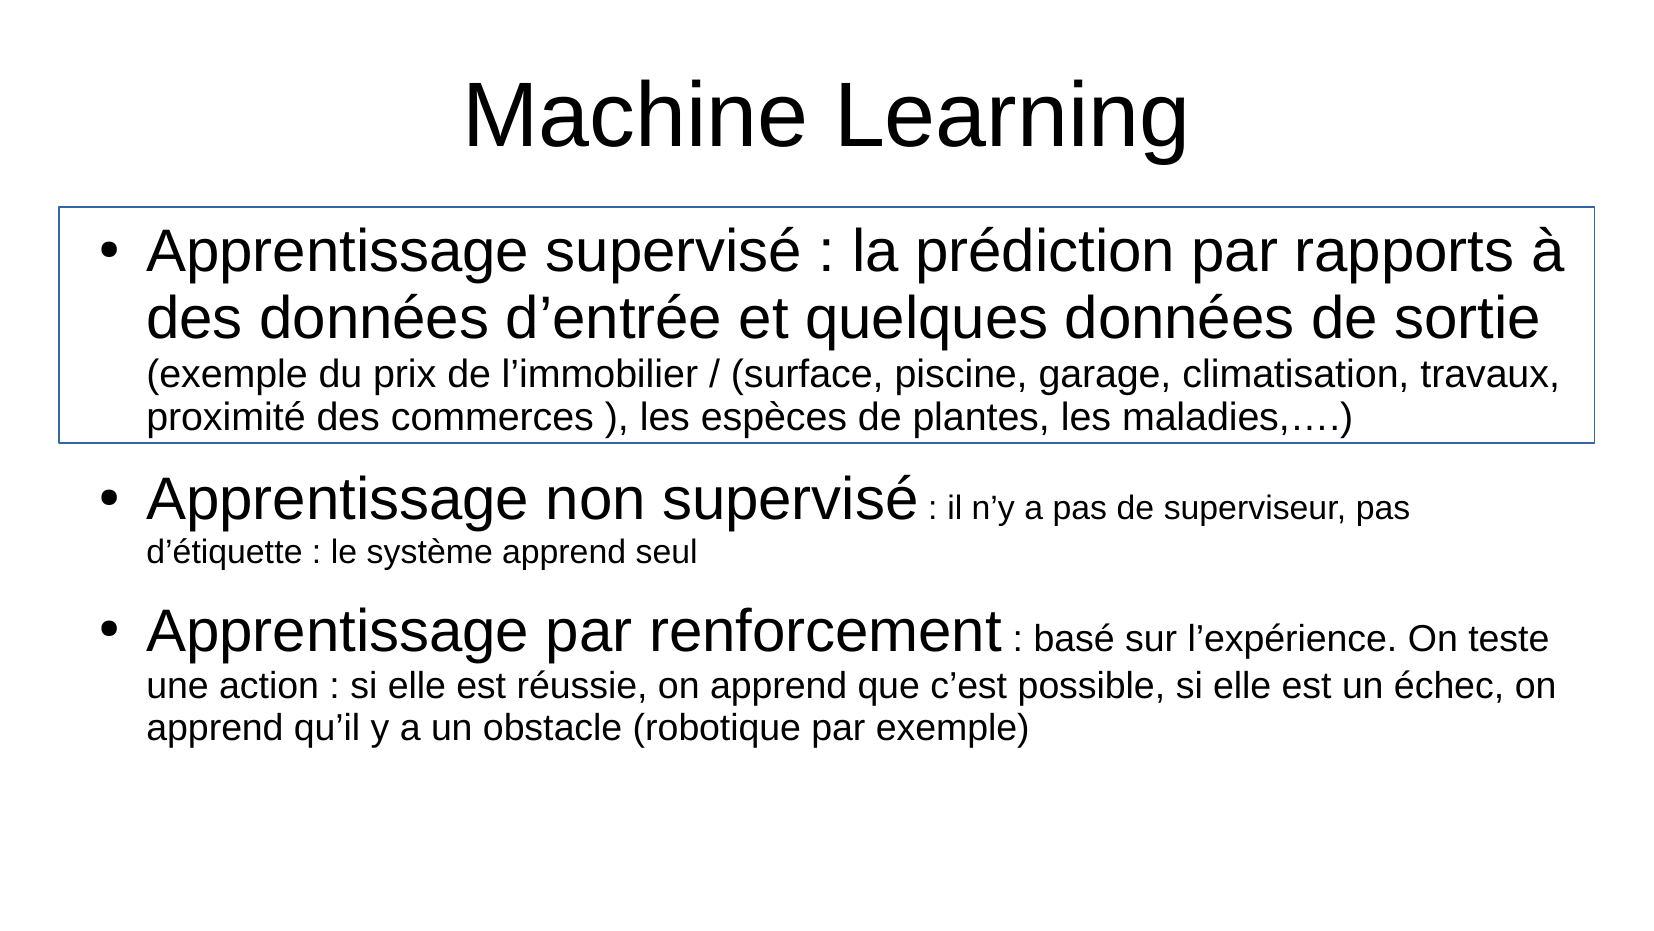

# Machine Learning
Apprentissage supervisé : la prédiction par rapports à des données d’entrée et quelques données de sortie (exemple du prix de l’immobilier / (surface, piscine, garage, climatisation, travaux, proximité des commerces ), les espèces de plantes, les maladies,….)
Apprentissage non supervisé : il n’y a pas de superviseur, pas d’étiquette : le système apprend seul
Apprentissage par renforcement : basé sur l’expérience. On teste une action : si elle est réussie, on apprend que c’est possible, si elle est un échec, on apprend qu’il y a un obstacle (robotique par exemple)